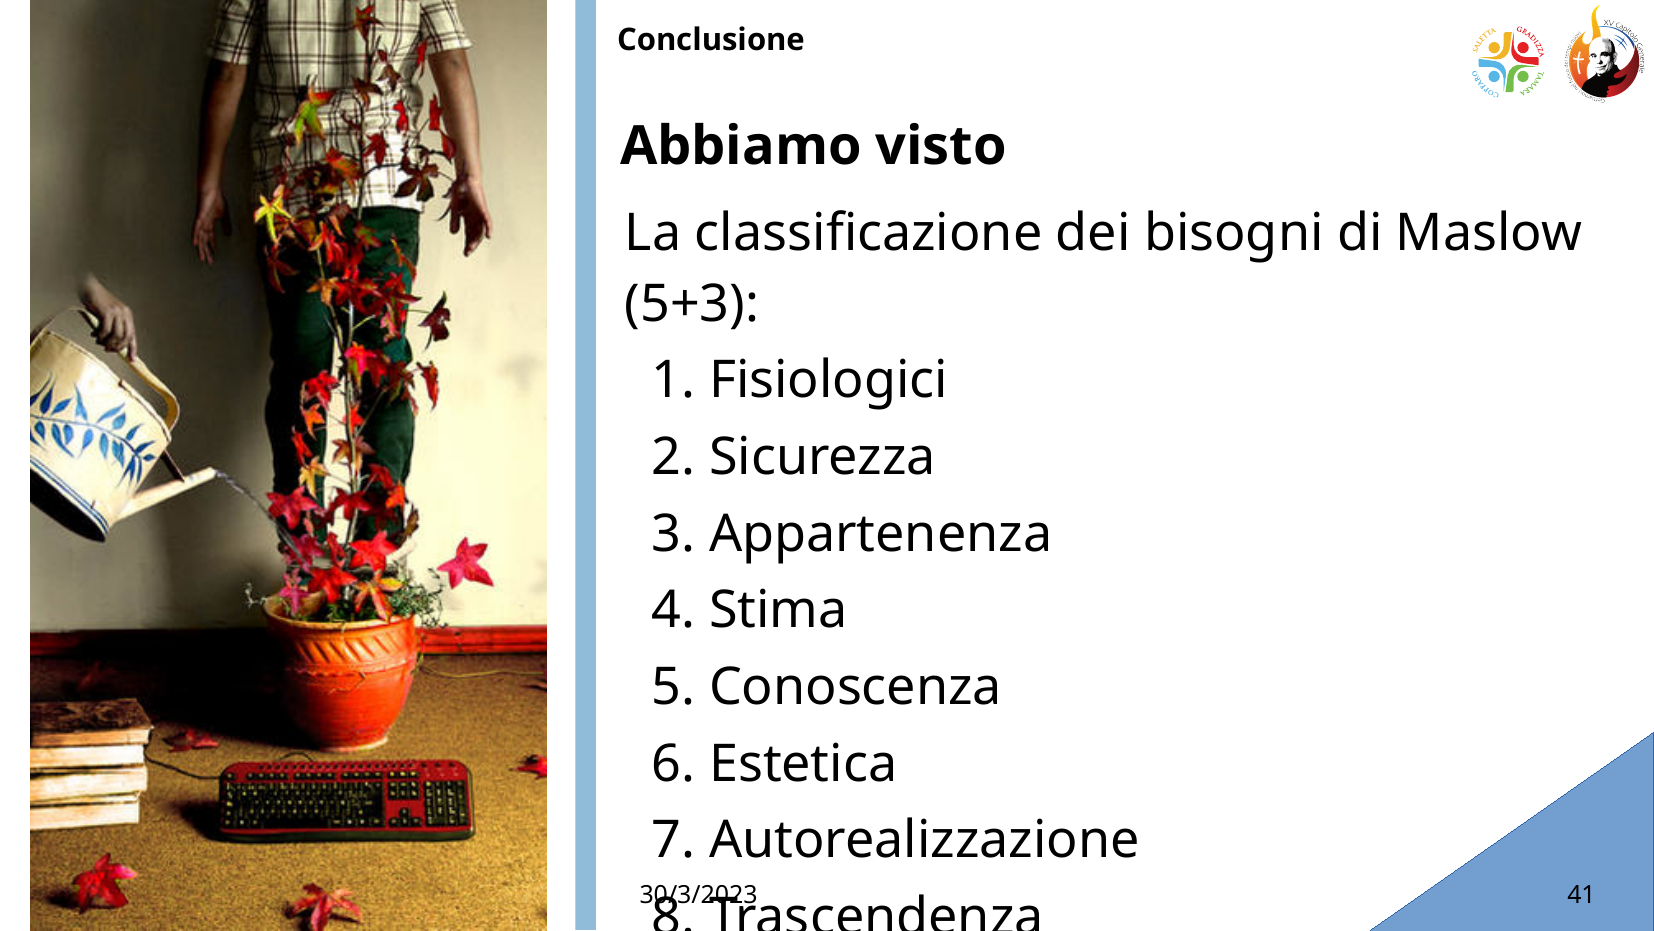

Conclusione
Abbiamo visto
# La classificazione dei bisogni di Maslow (5+3):
 1. Fisiologici
 2. Sicurezza
 3. Appartenenza
 4. Stima
 5. Conoscenza
 6. Estetica
 7. Autorealizzazione
 8. Trascendenza